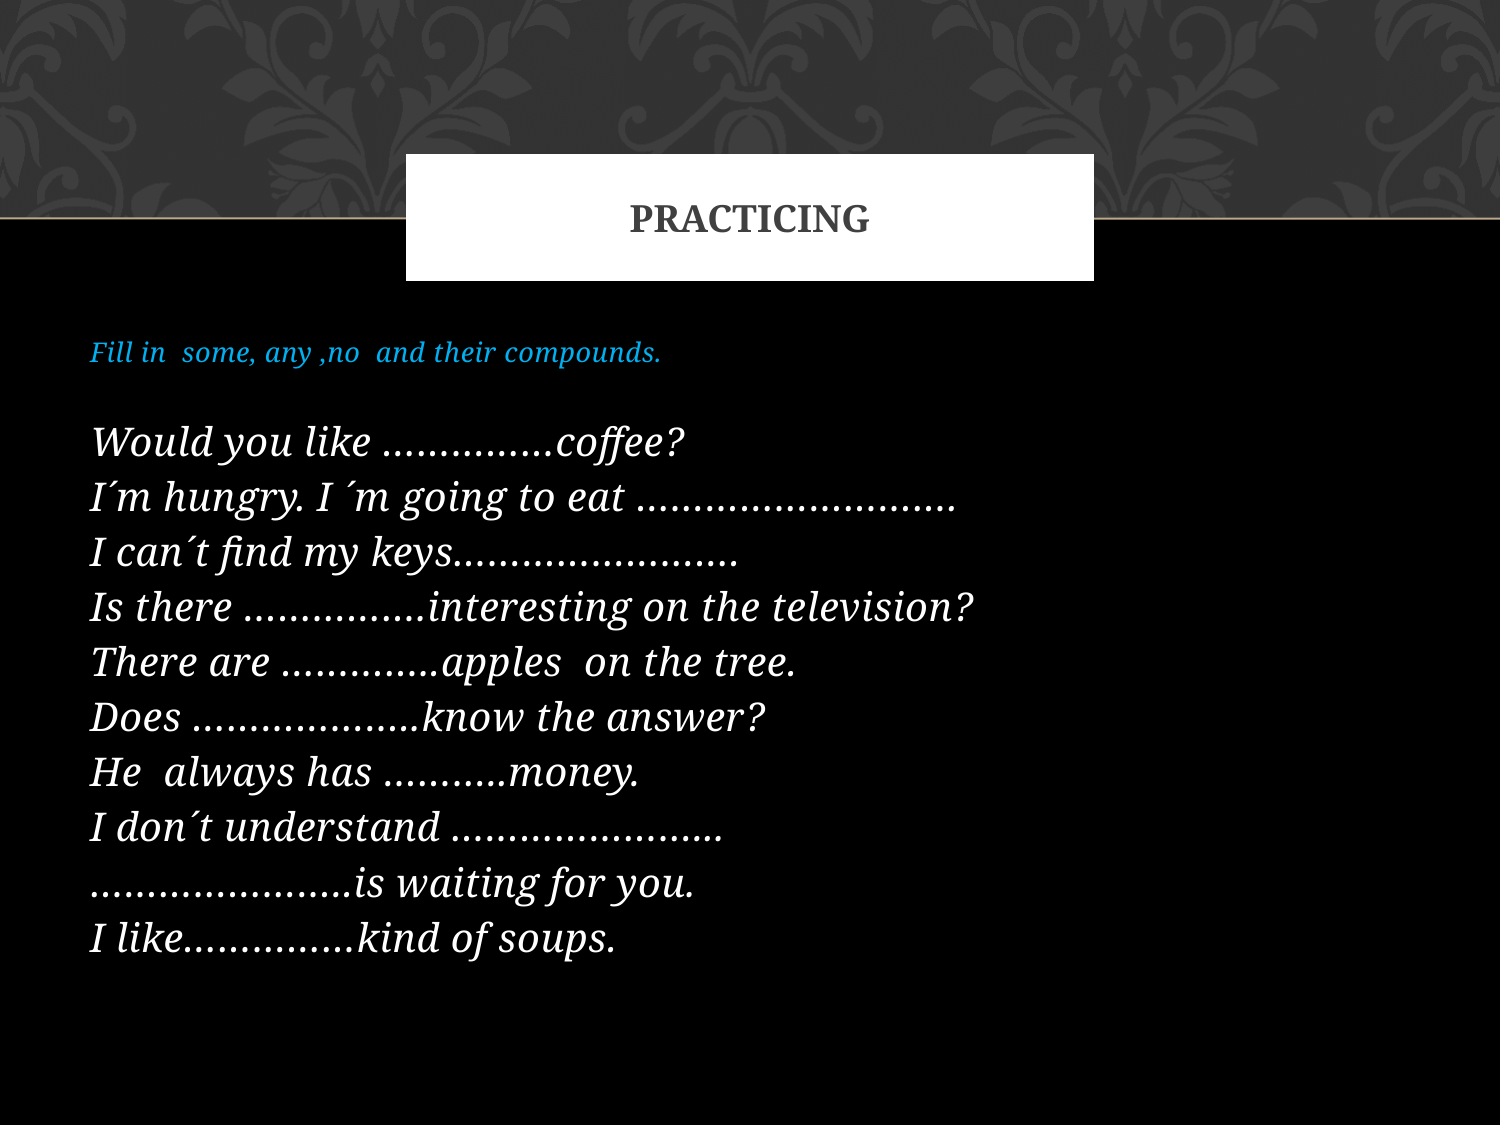

PRACTICING
# Fill in some, any ,no and their compounds.
Would you like ……………coffee?
I´m hungry. I ´m going to eat ……………………….
I can´t find my keys…………………….
Is there …………….interesting on the television?
There are …………..apples on the tree.
Does ………………..know the answer?
He always has ………..money.
I don´t understand …………………...
…………………..is waiting for you.
I like……………kind of soups.